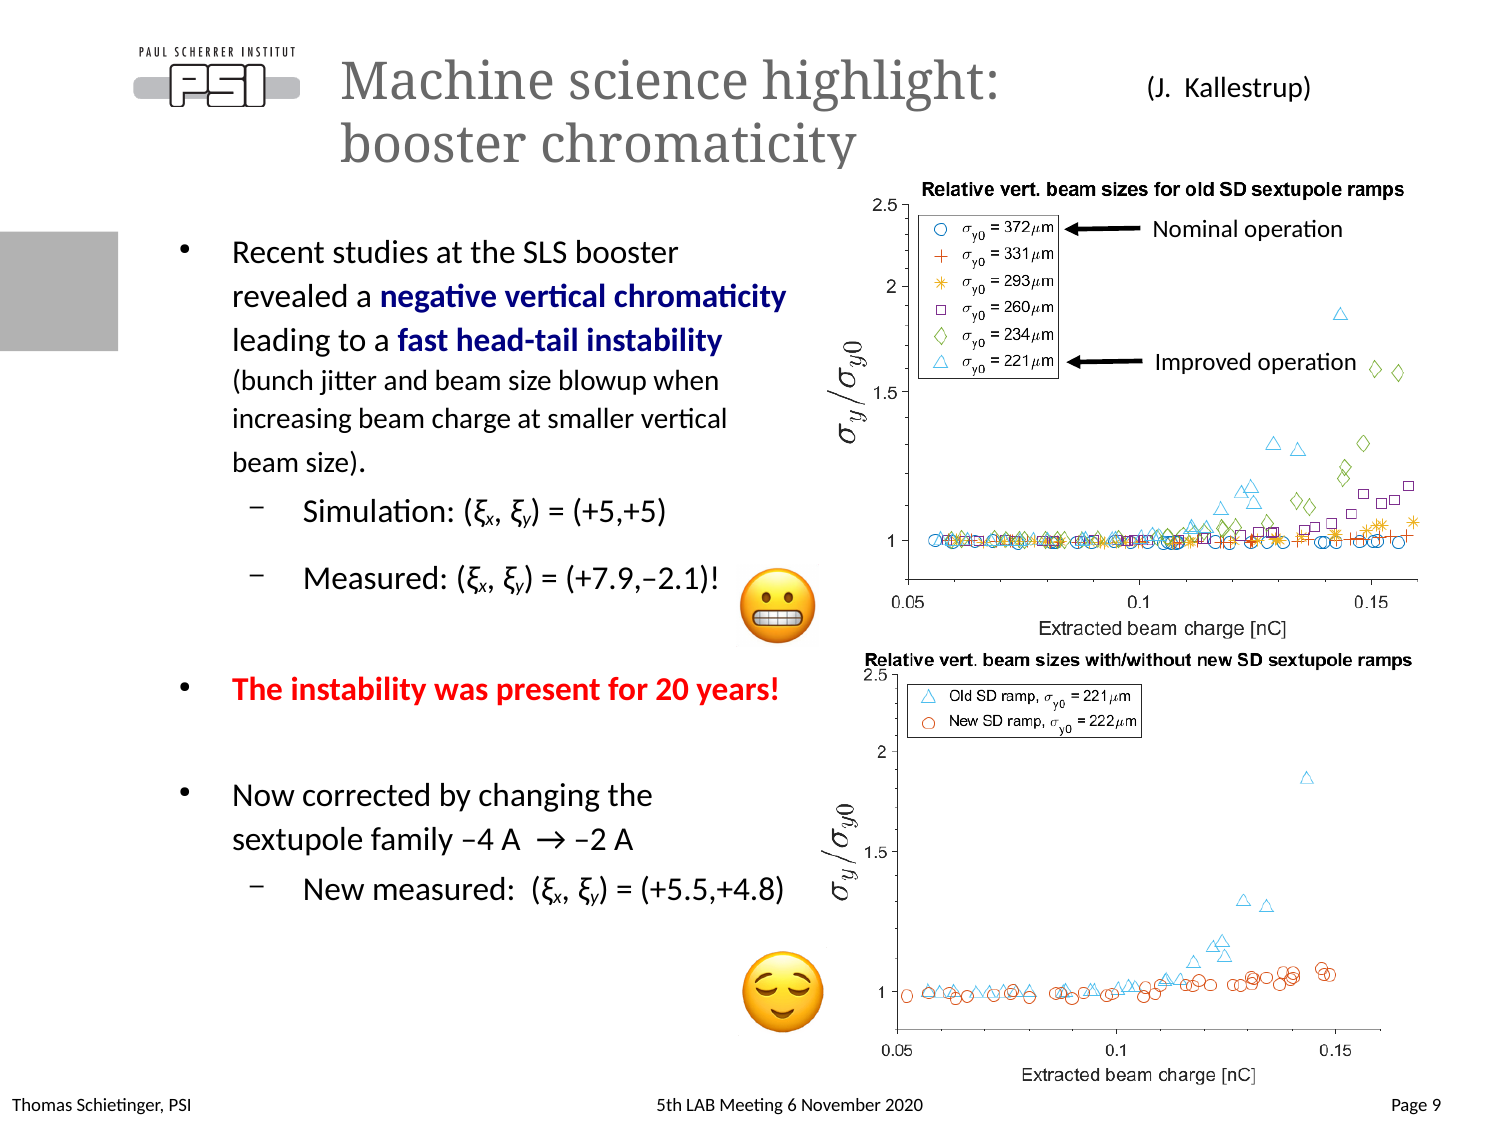

# Machine science highlight: booster chromaticity
(J. Kallestrup)
Nominal operation
Recent studies at the SLS booster revealed a negative vertical chromaticity leading to a fast head-tail instability (bunch jitter and beam size blowup when increasing beam charge at smaller vertical beam size).
Simulation: (ξx, ξy) = (+5,+5)
Measured: (ξx, ξy) = (+7.9,–2.1)!
The instability was present for 20 years!
Now corrected by changing the sextupole family –4 A → –2 A
New measured: (ξx, ξy) = (+5.5,+4.8)
Improved operation